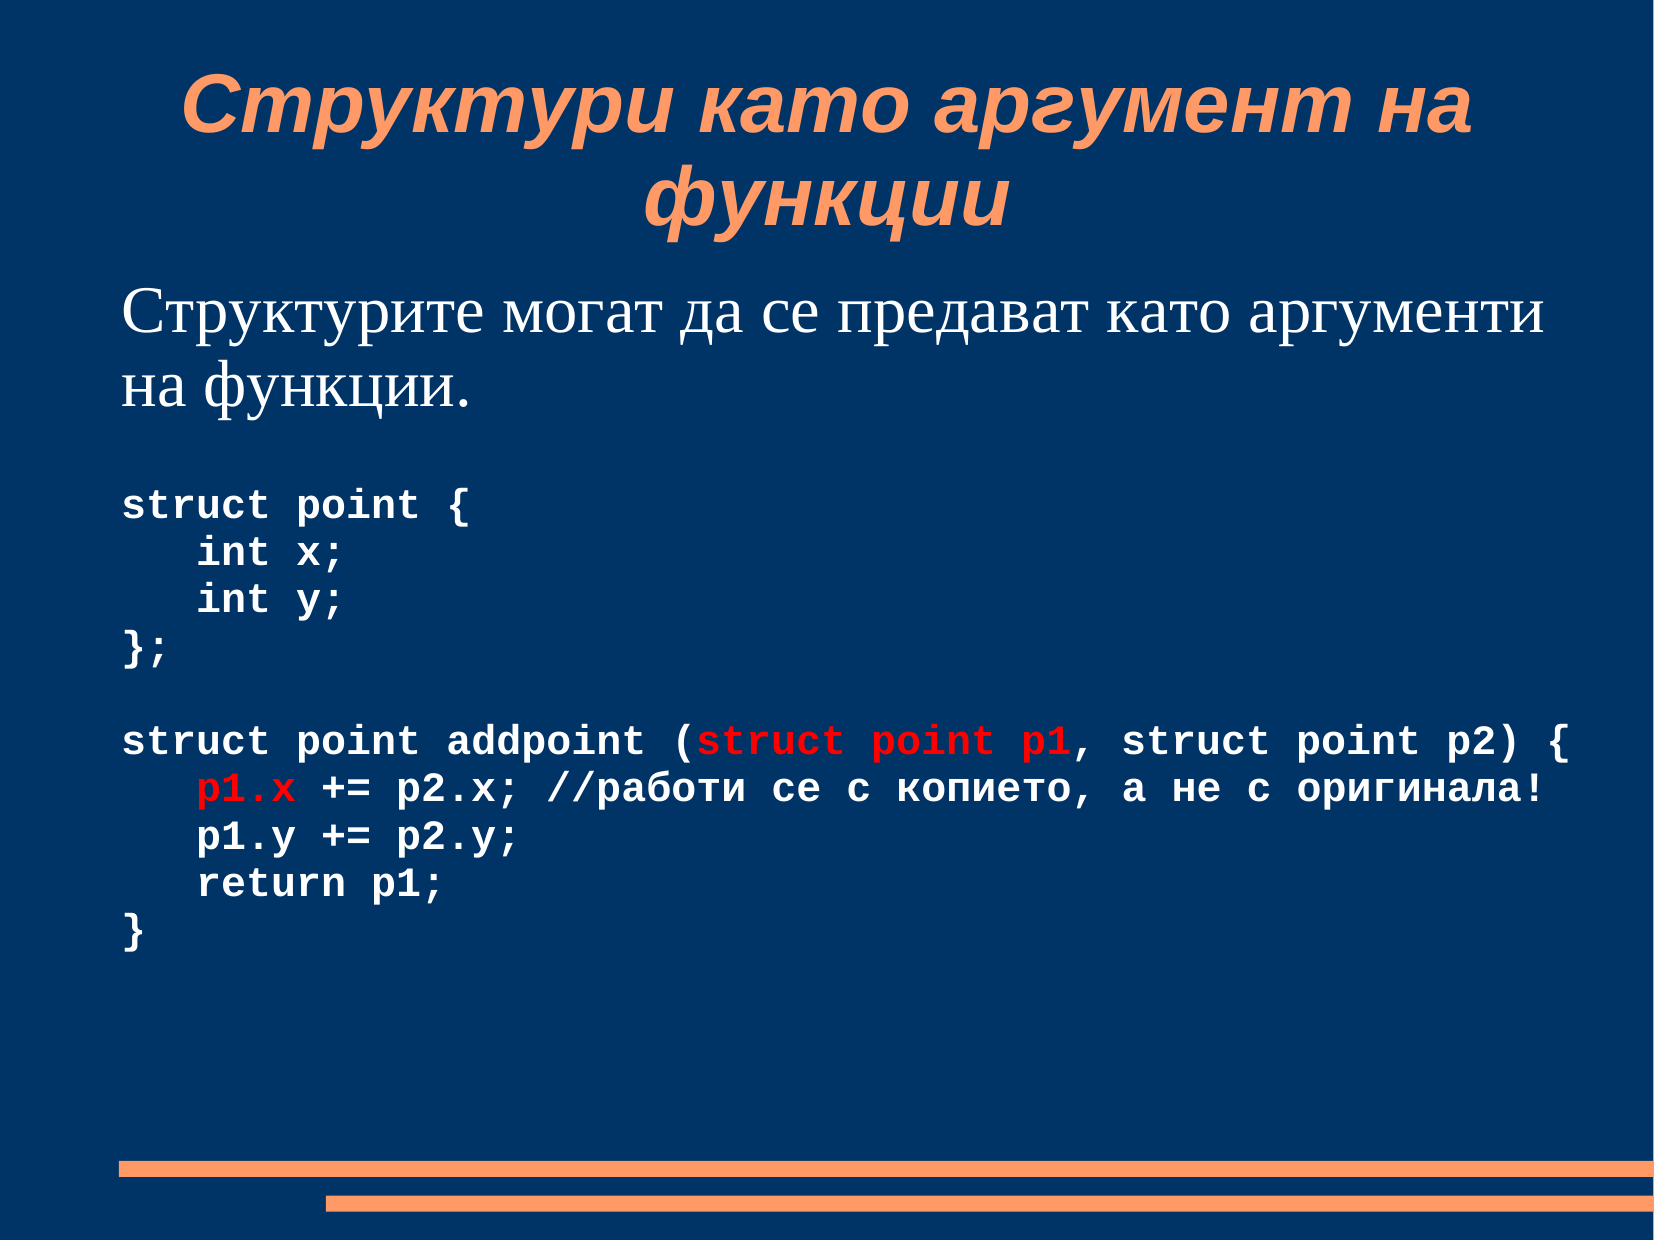

# Структури като аргумент на функции
Структурите могат да се предават като аргументи на функции.
struct point {
	int x;
	int y;
};
struct point addpoint (struct point p1, struct point p2) {
	p1.x += p2.x; //работи се с копието, а не с оригинала!
	p1.y += p2.y;
	return p1;
}